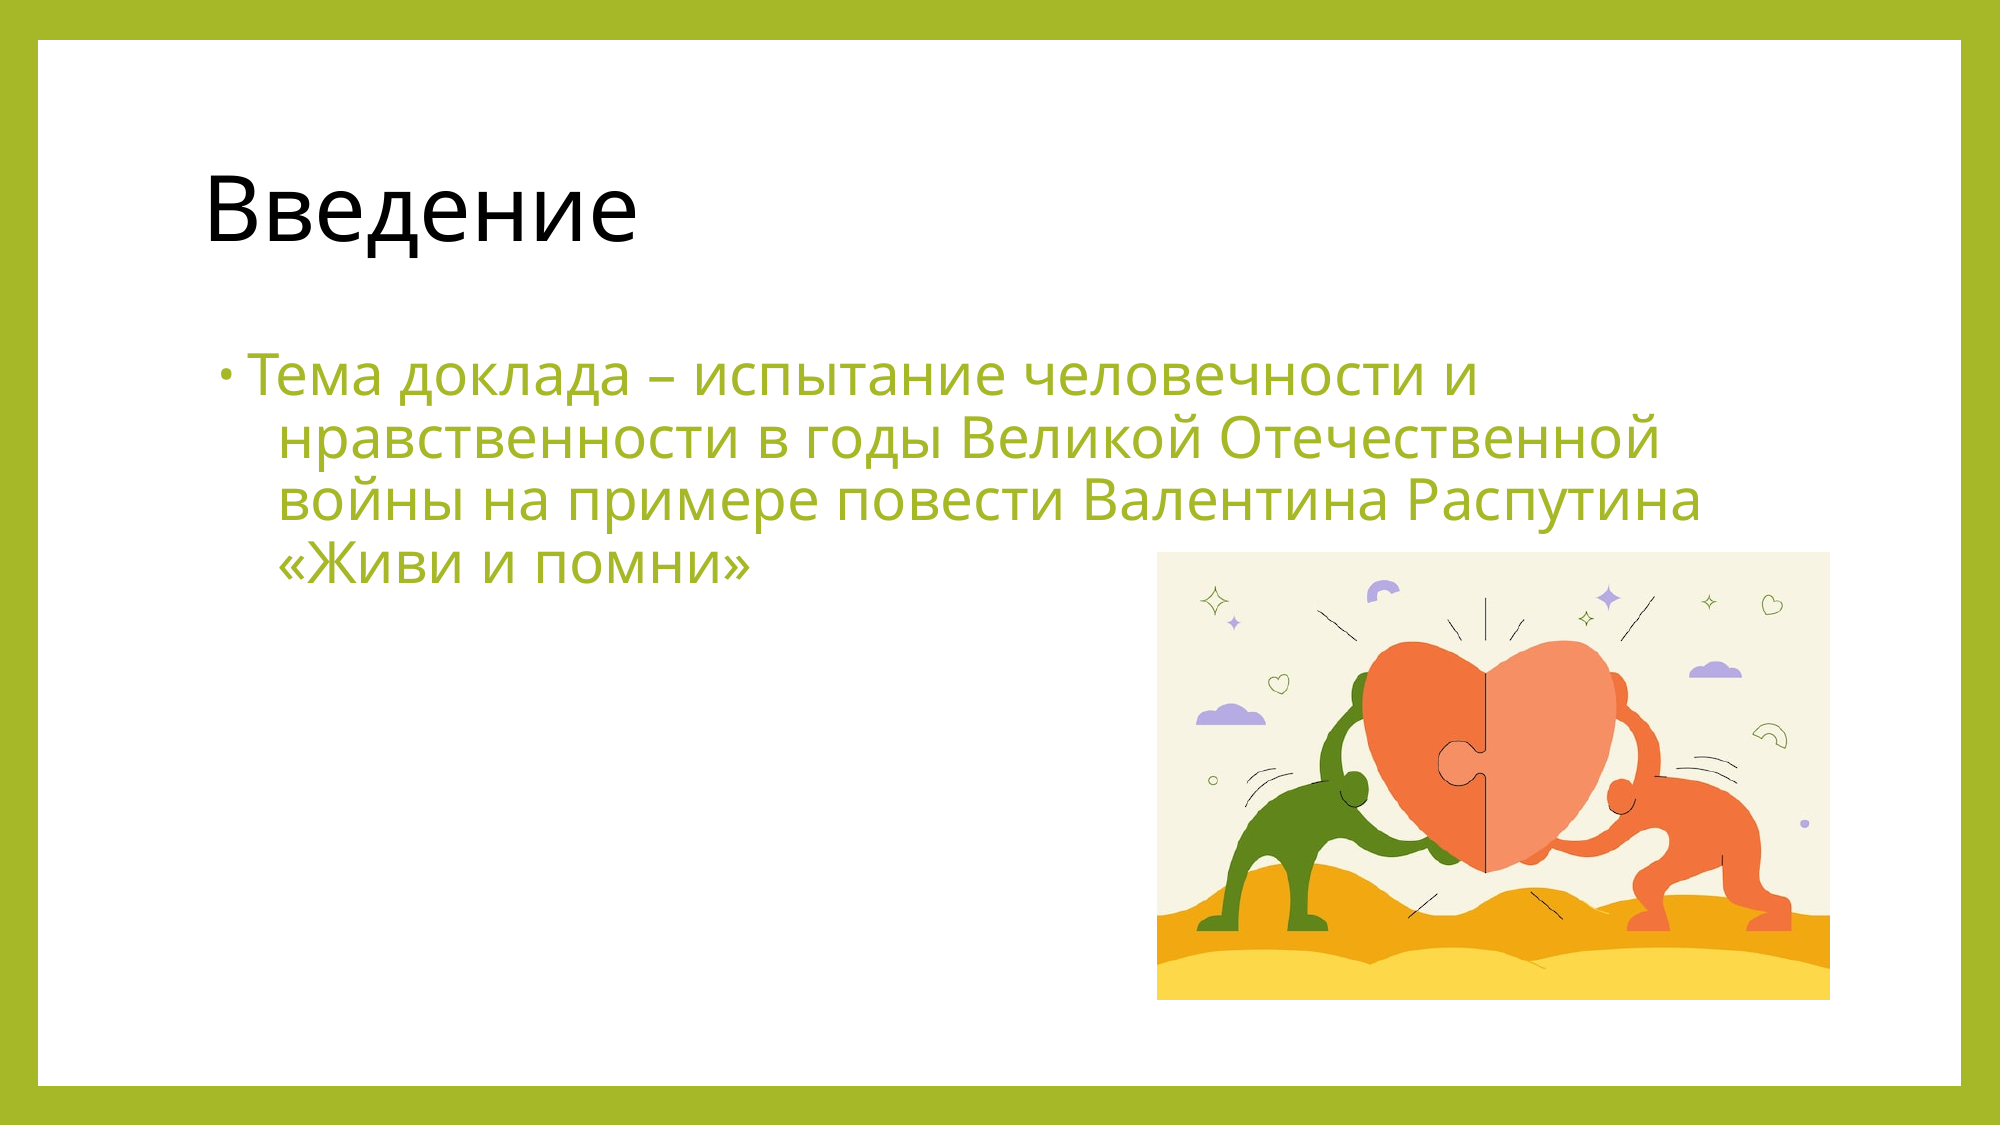

# Введение
Тема доклада – испытание человечности и нравcтвенности в годы Великой Отечественной войны на примере повести Валентина Распутина «Живи и помни»